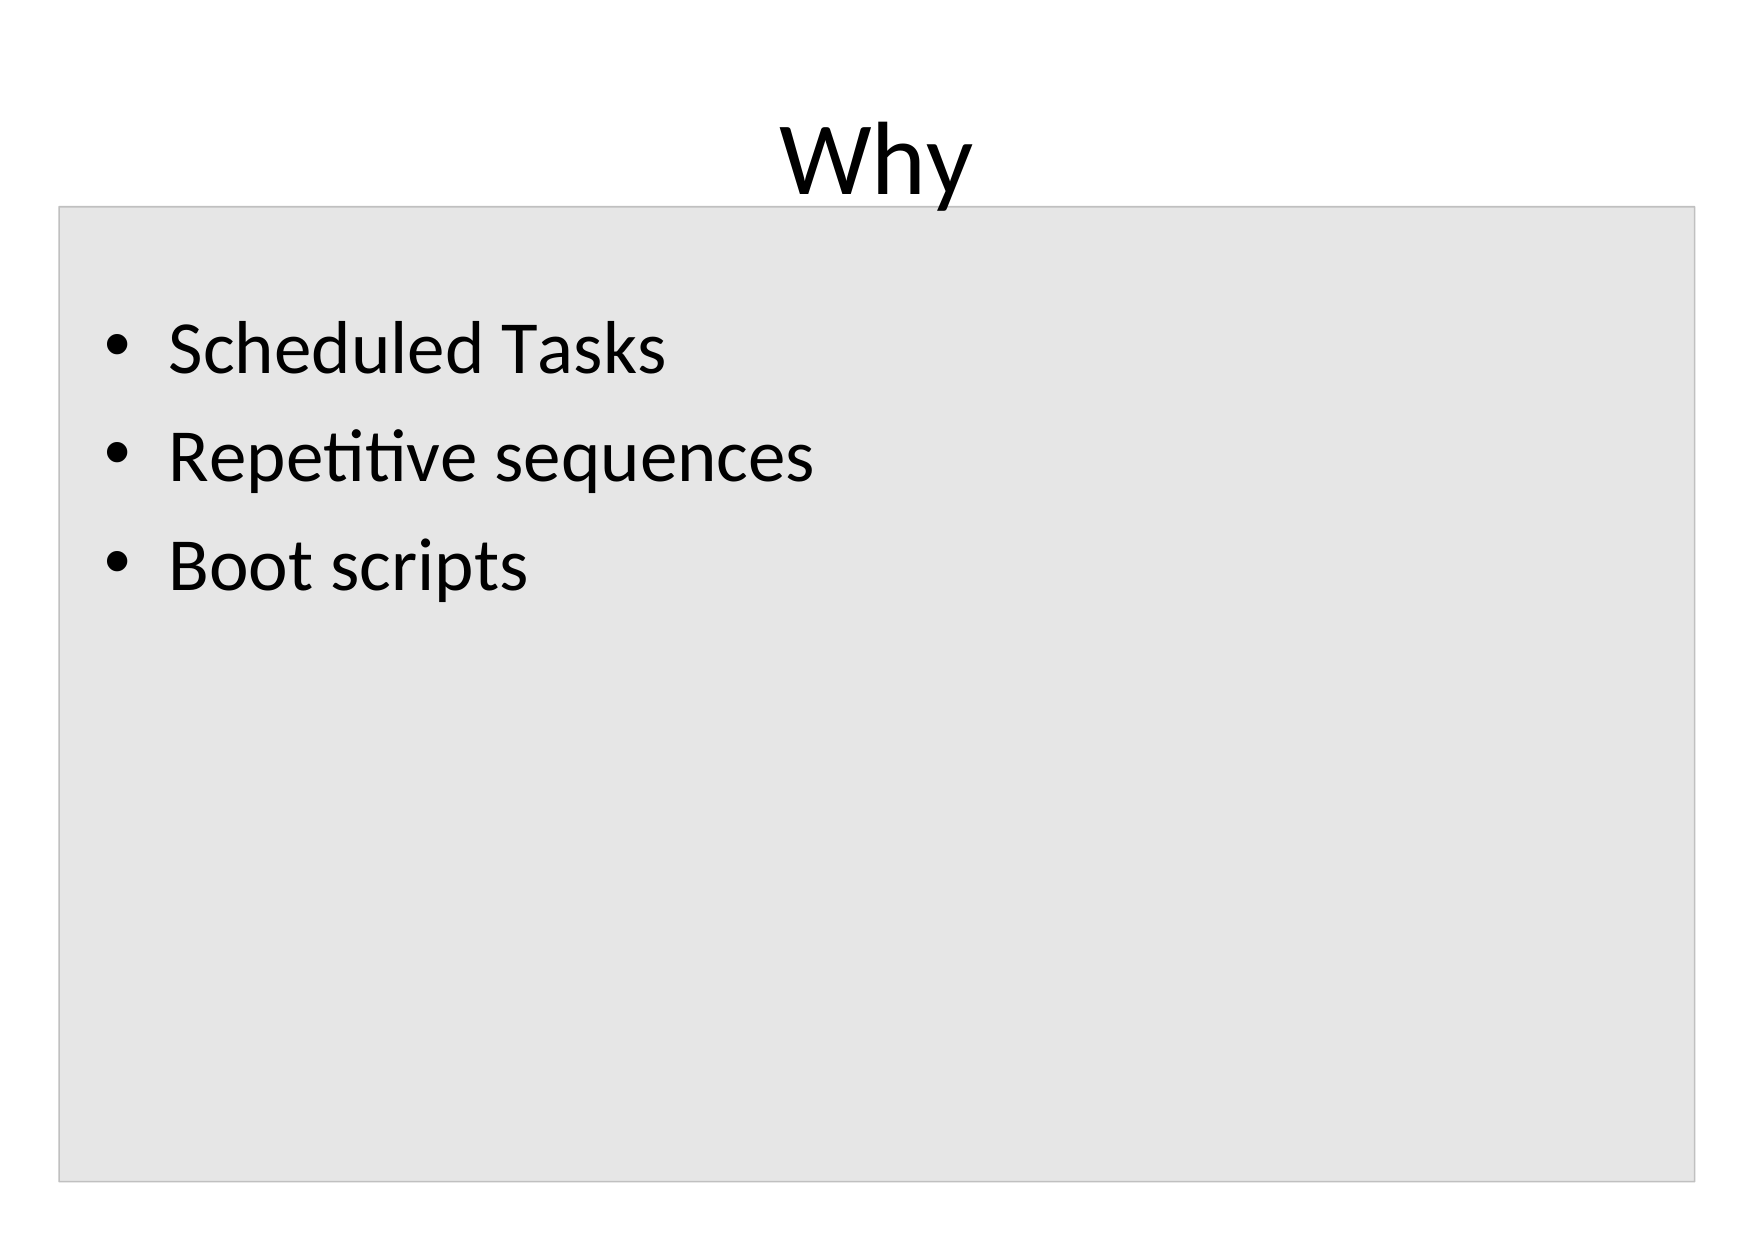

# Why
Scheduled Tasks
Repetitive sequences
Boot scripts